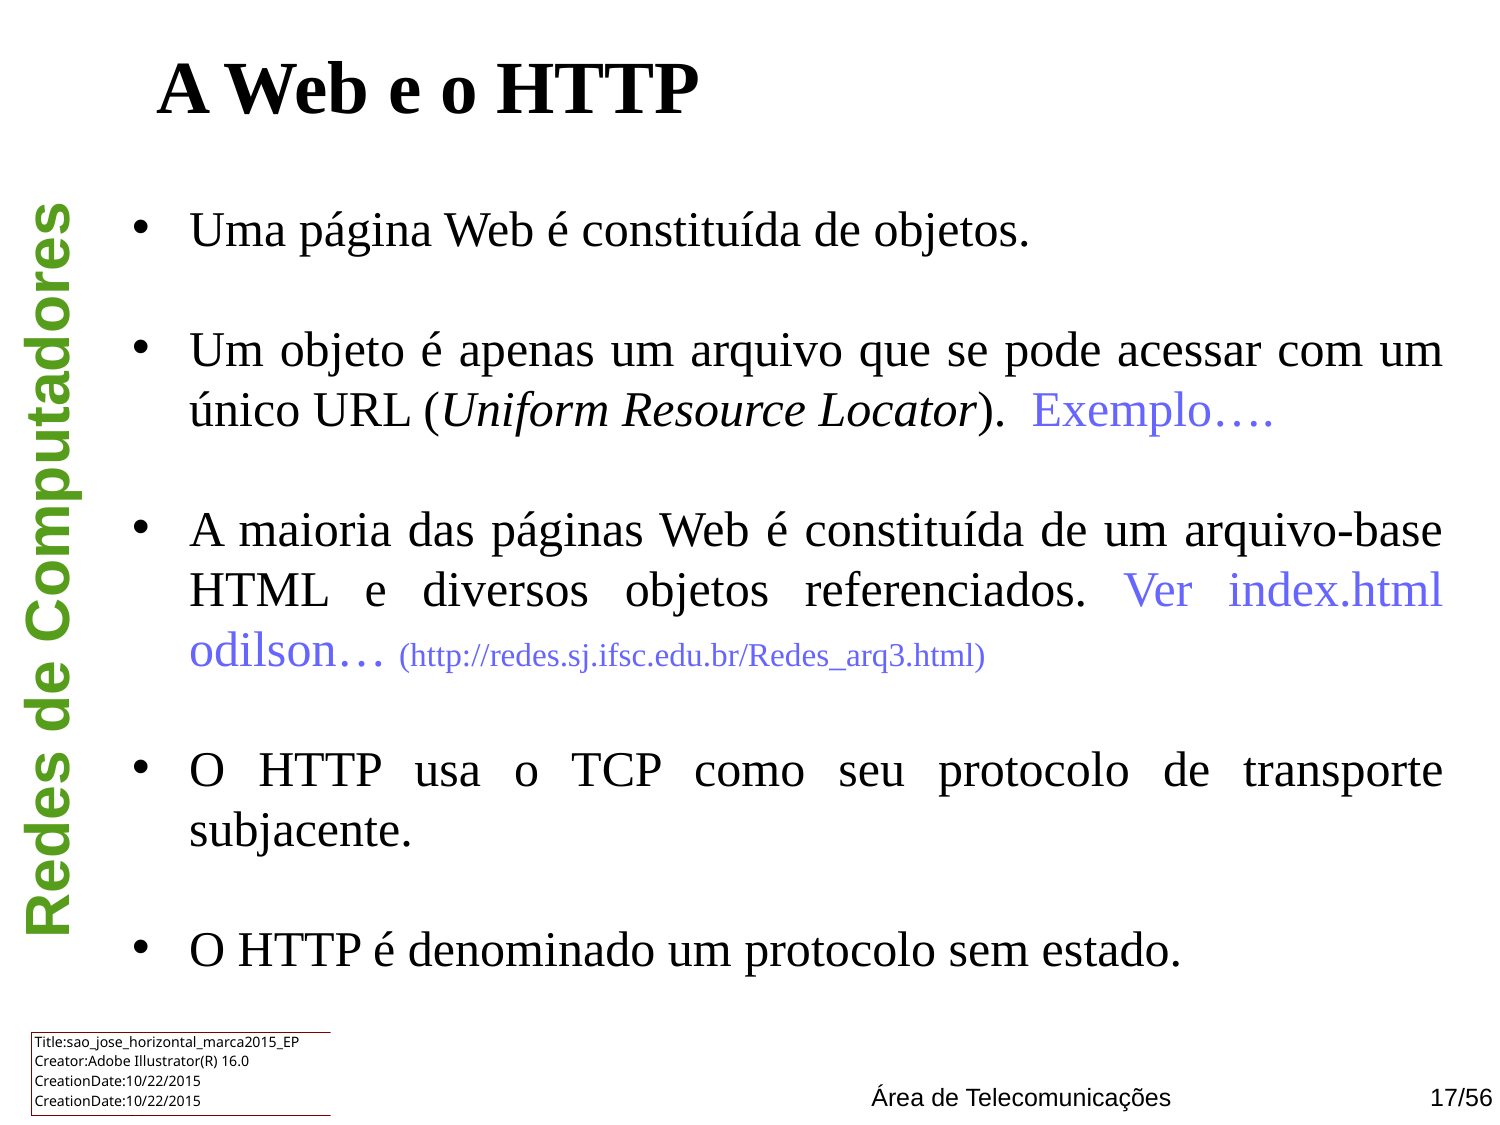

A Web e o HTTP
Uma página Web é constituída de objetos.
Um objeto é apenas um arquivo que se pode acessar com um único URL (Uniform Resource Locator). Exemplo….
A maioria das páginas Web é constituída de um arquivo-base HTML e diversos objetos referenciados. Ver index.html odilson… (http://redes.sj.ifsc.edu.br/Redes_arq3.html)
O HTTP usa o TCP como seu protocolo de transporte subjacente.
O HTTP é denominado um protocolo sem estado.